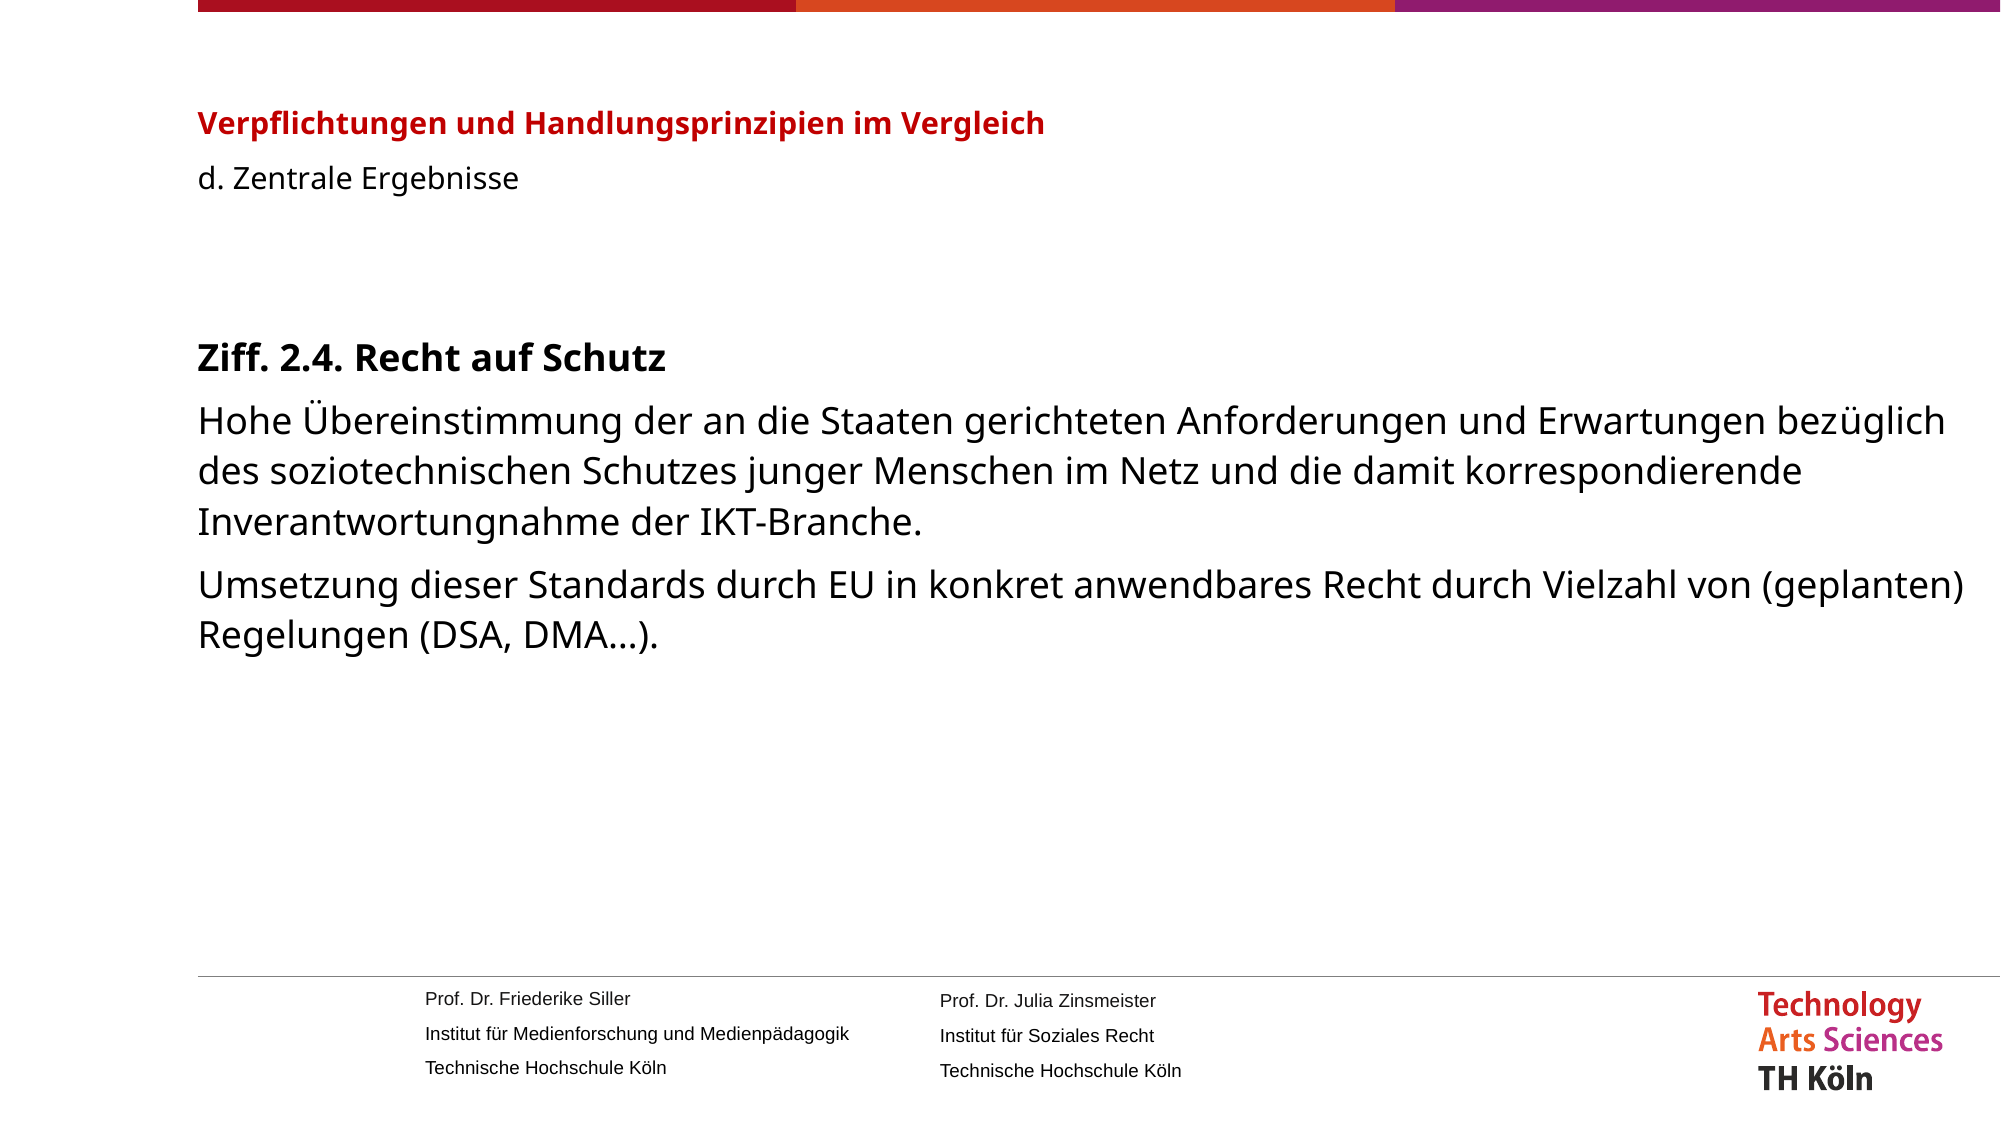

# Verpflichtungen und Handlungsprinzipien im Vergleich d. Zentrale Ergebnisse
Ziff. 2.4. Recht auf Schutz
Hohe Übereinstimmung der an die Staaten gerichteten Anforderungen und Erwartungen bezüglich des soziotechnischen Schutzes junger Menschen im Netz und die damit korrespondierende Inverantwortungnahme der IKT-Branche.
Umsetzung dieser Standards durch EU in konkret anwendbares Recht durch Vielzahl von (geplanten) Regelungen (DSA, DMA…).